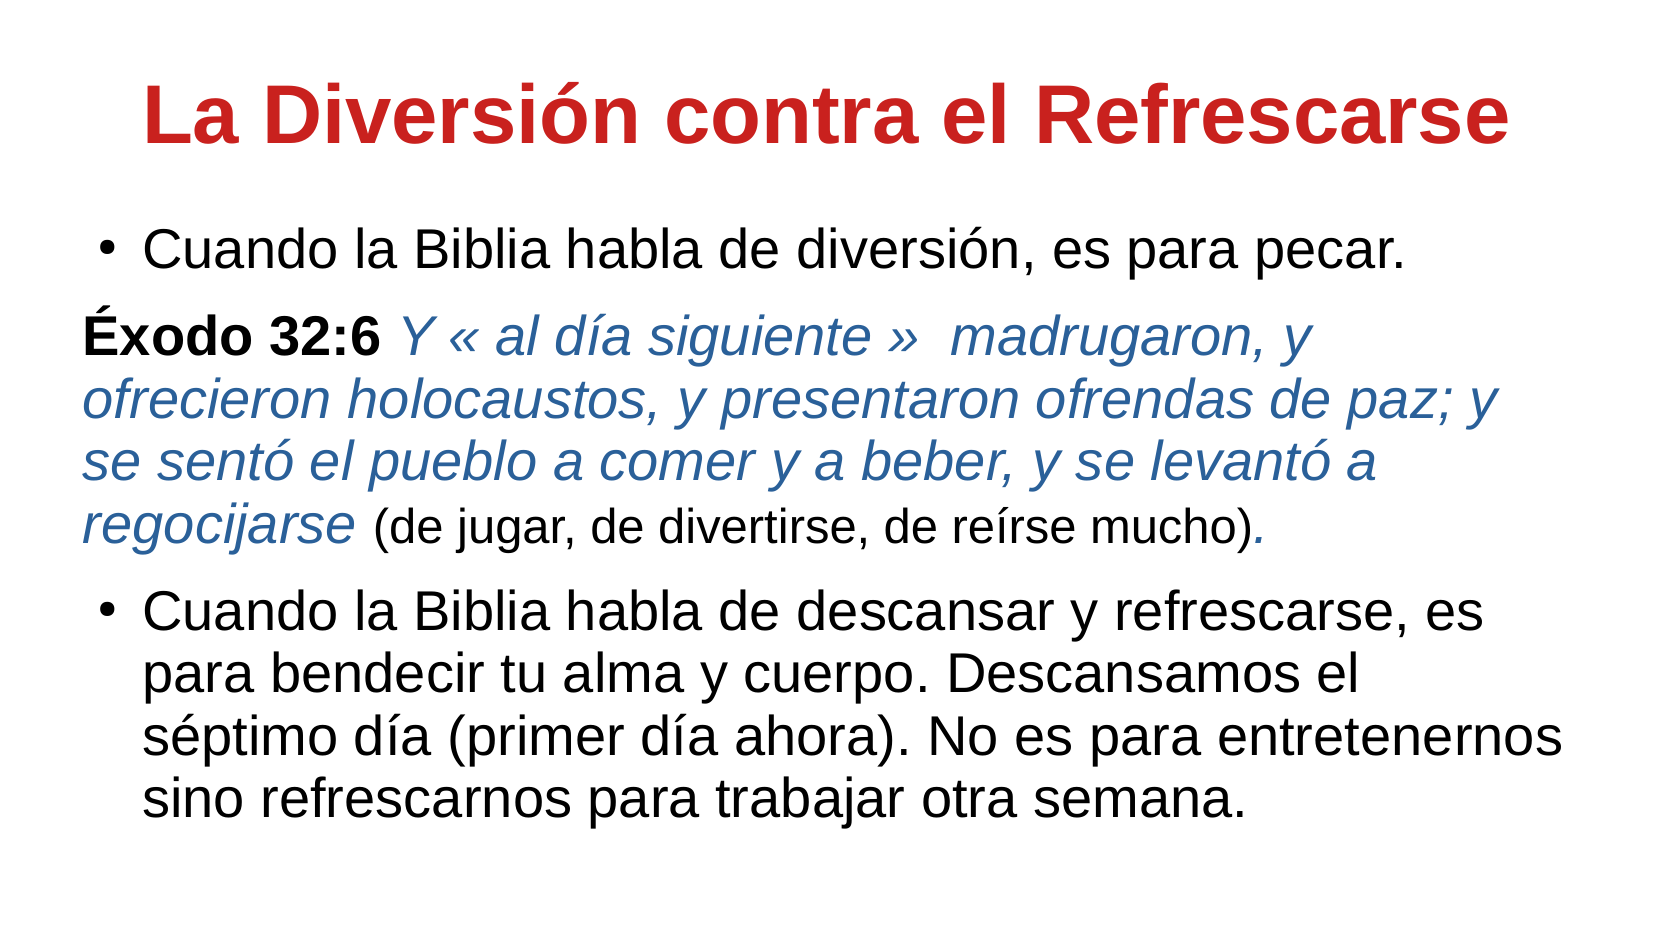

# La Diversión contra el Refrescarse
Cuando la Biblia habla de diversión, es para pecar.
Éxodo 32:6 Y « al día siguiente » madrugaron, y ofrecieron holocaustos, y presentaron ofrendas de paz; y se sentó el pueblo a comer y a beber, y se levantó a regocijarse (de jugar, de divertirse, de reírse mucho).
Cuando la Biblia habla de descansar y refrescarse, es para bendecir tu alma y cuerpo. Descansamos el séptimo día (primer día ahora). No es para entretenernos sino refrescarnos para trabajar otra semana.